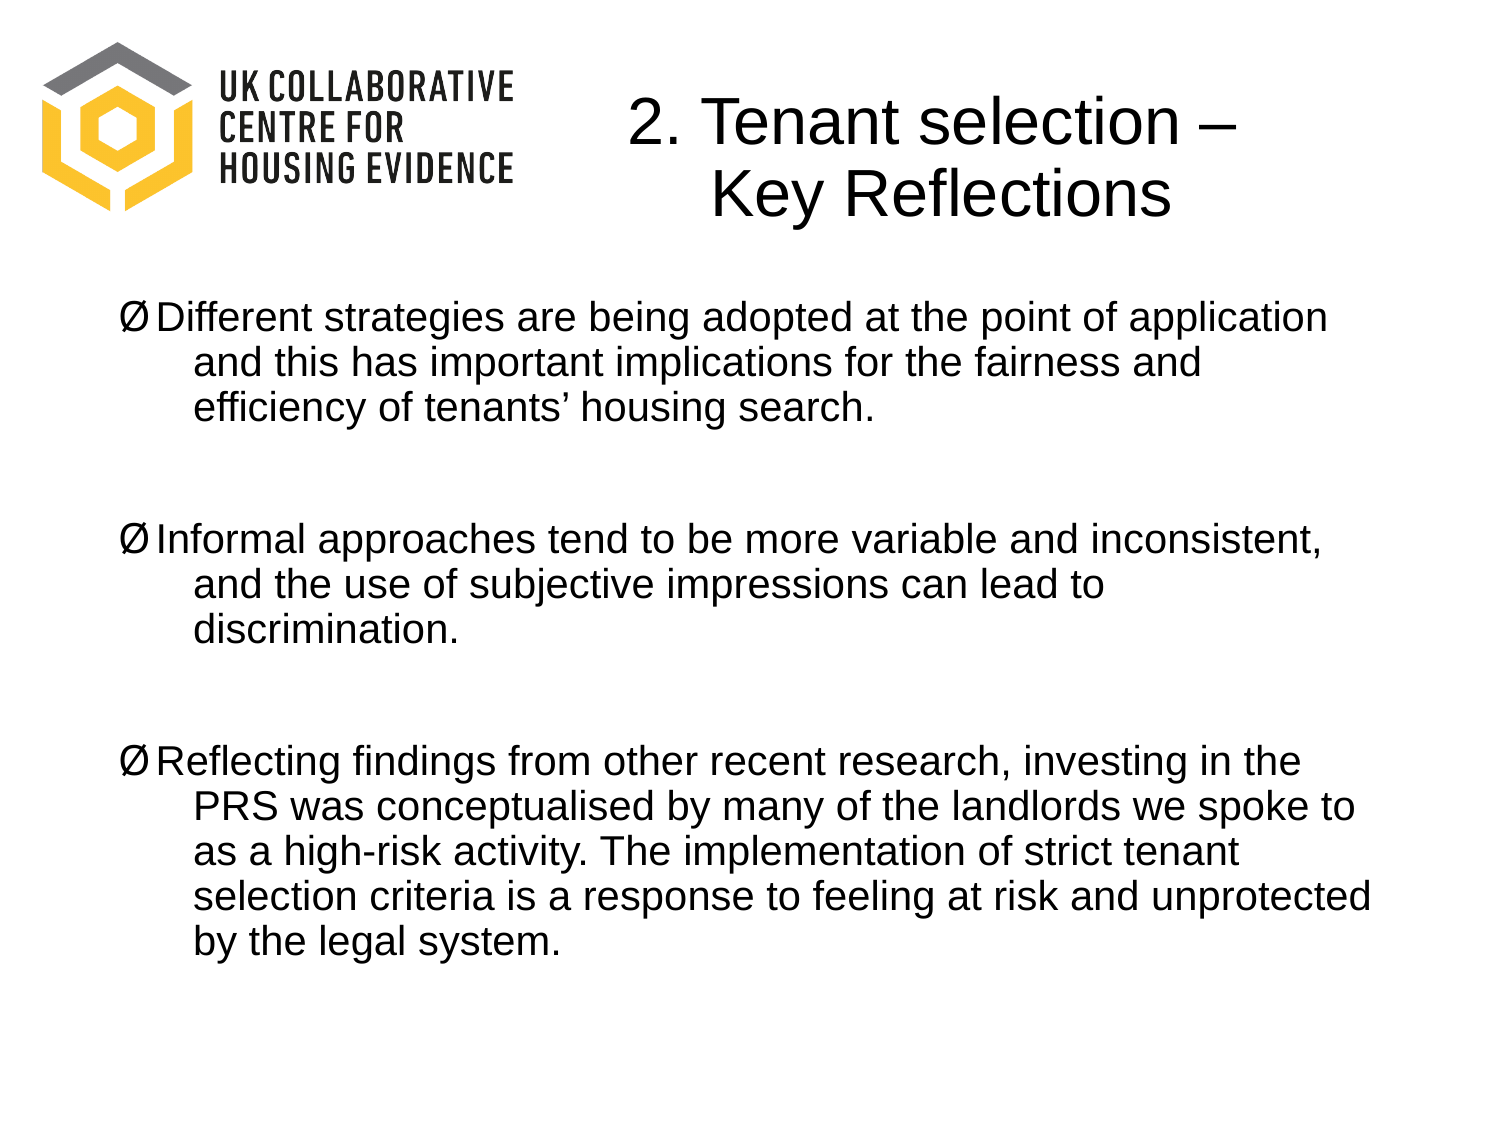

# 2. Tenant selection – Key Reflections
Different strategies are being adopted at the point of application and this has important implications for the fairness and efficiency of tenants’ housing search.
Informal approaches tend to be more variable and inconsistent, and the use of subjective impressions can lead to discrimination.
Reflecting findings from other recent research, investing in the PRS was conceptualised by many of the landlords we spoke to as a high-risk activity. The implementation of strict tenant selection criteria is a response to feeling at risk and unprotected by the legal system.